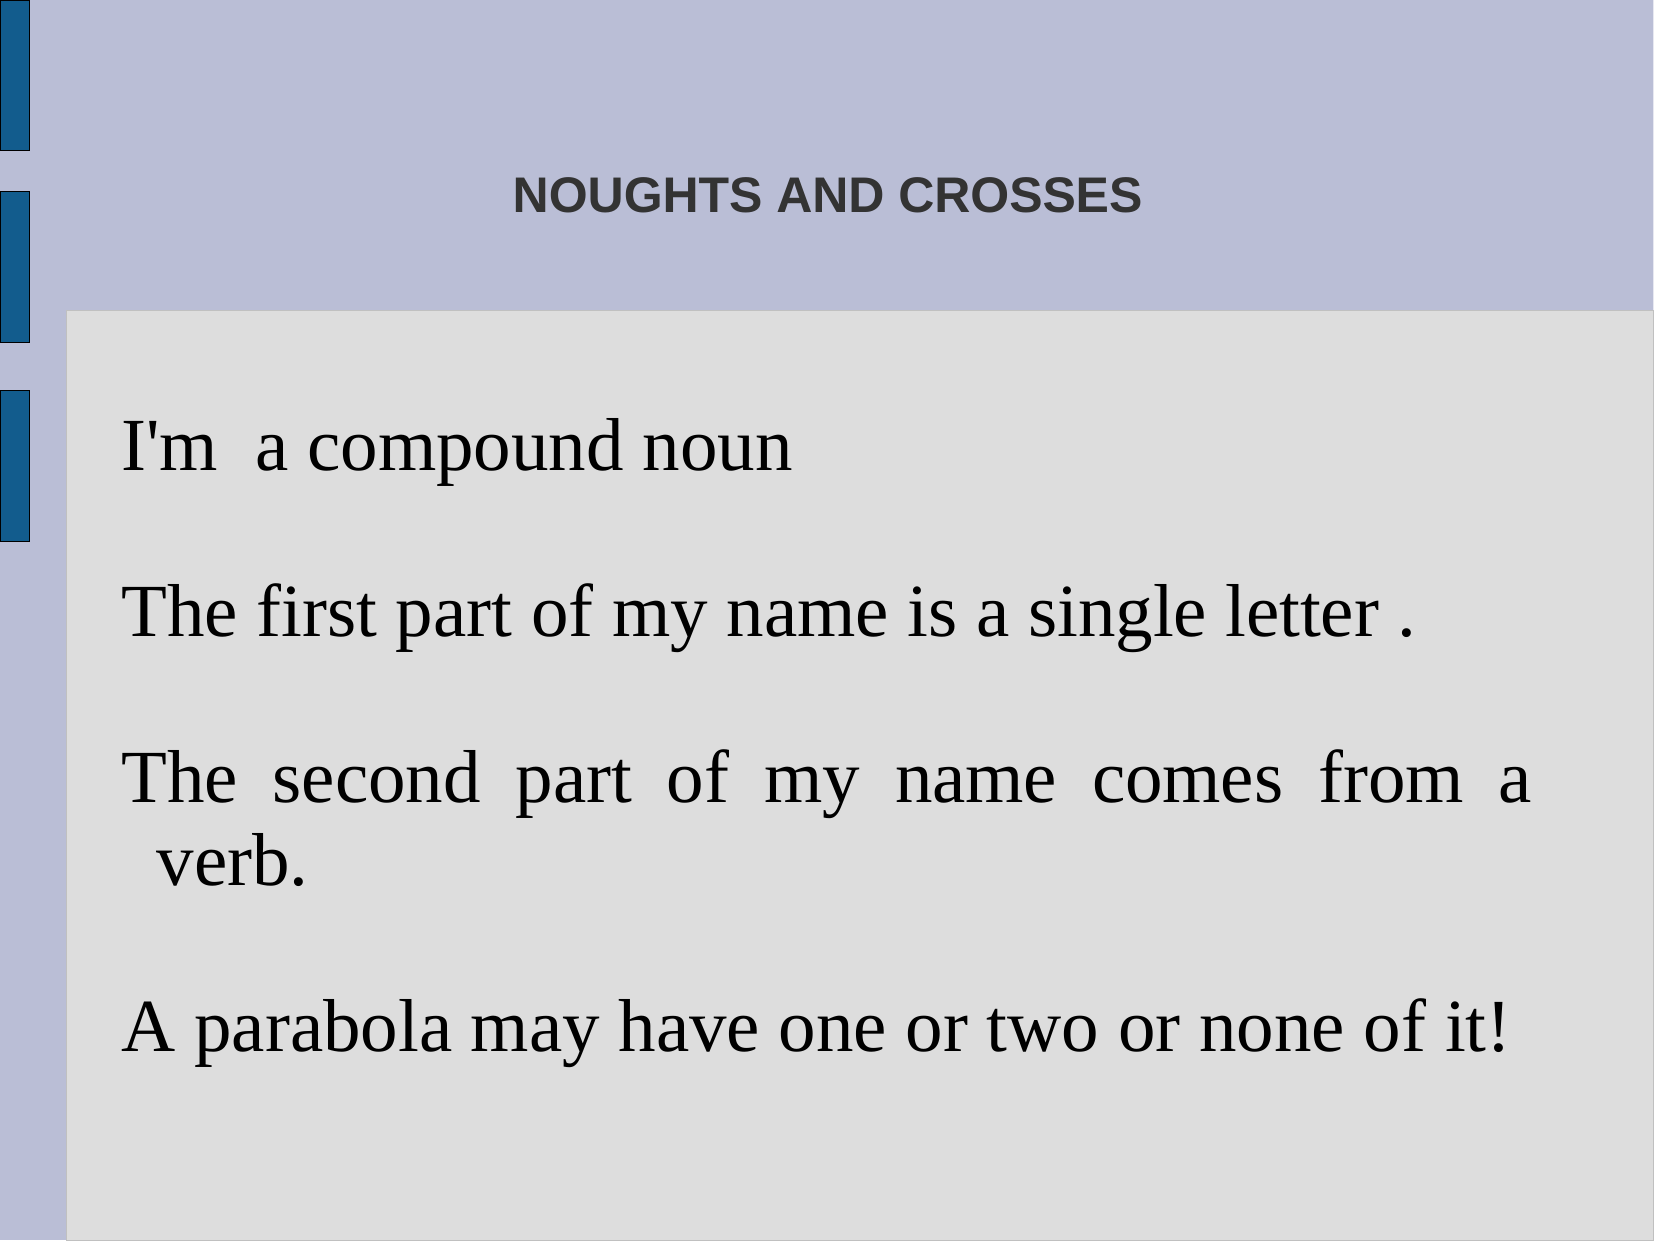

# NOUGHTS AND CROSSES
I'm a compound noun
The first part of my name is a single letter .
The second part of my name comes from a verb.
A parabola may have one or two or none of it!